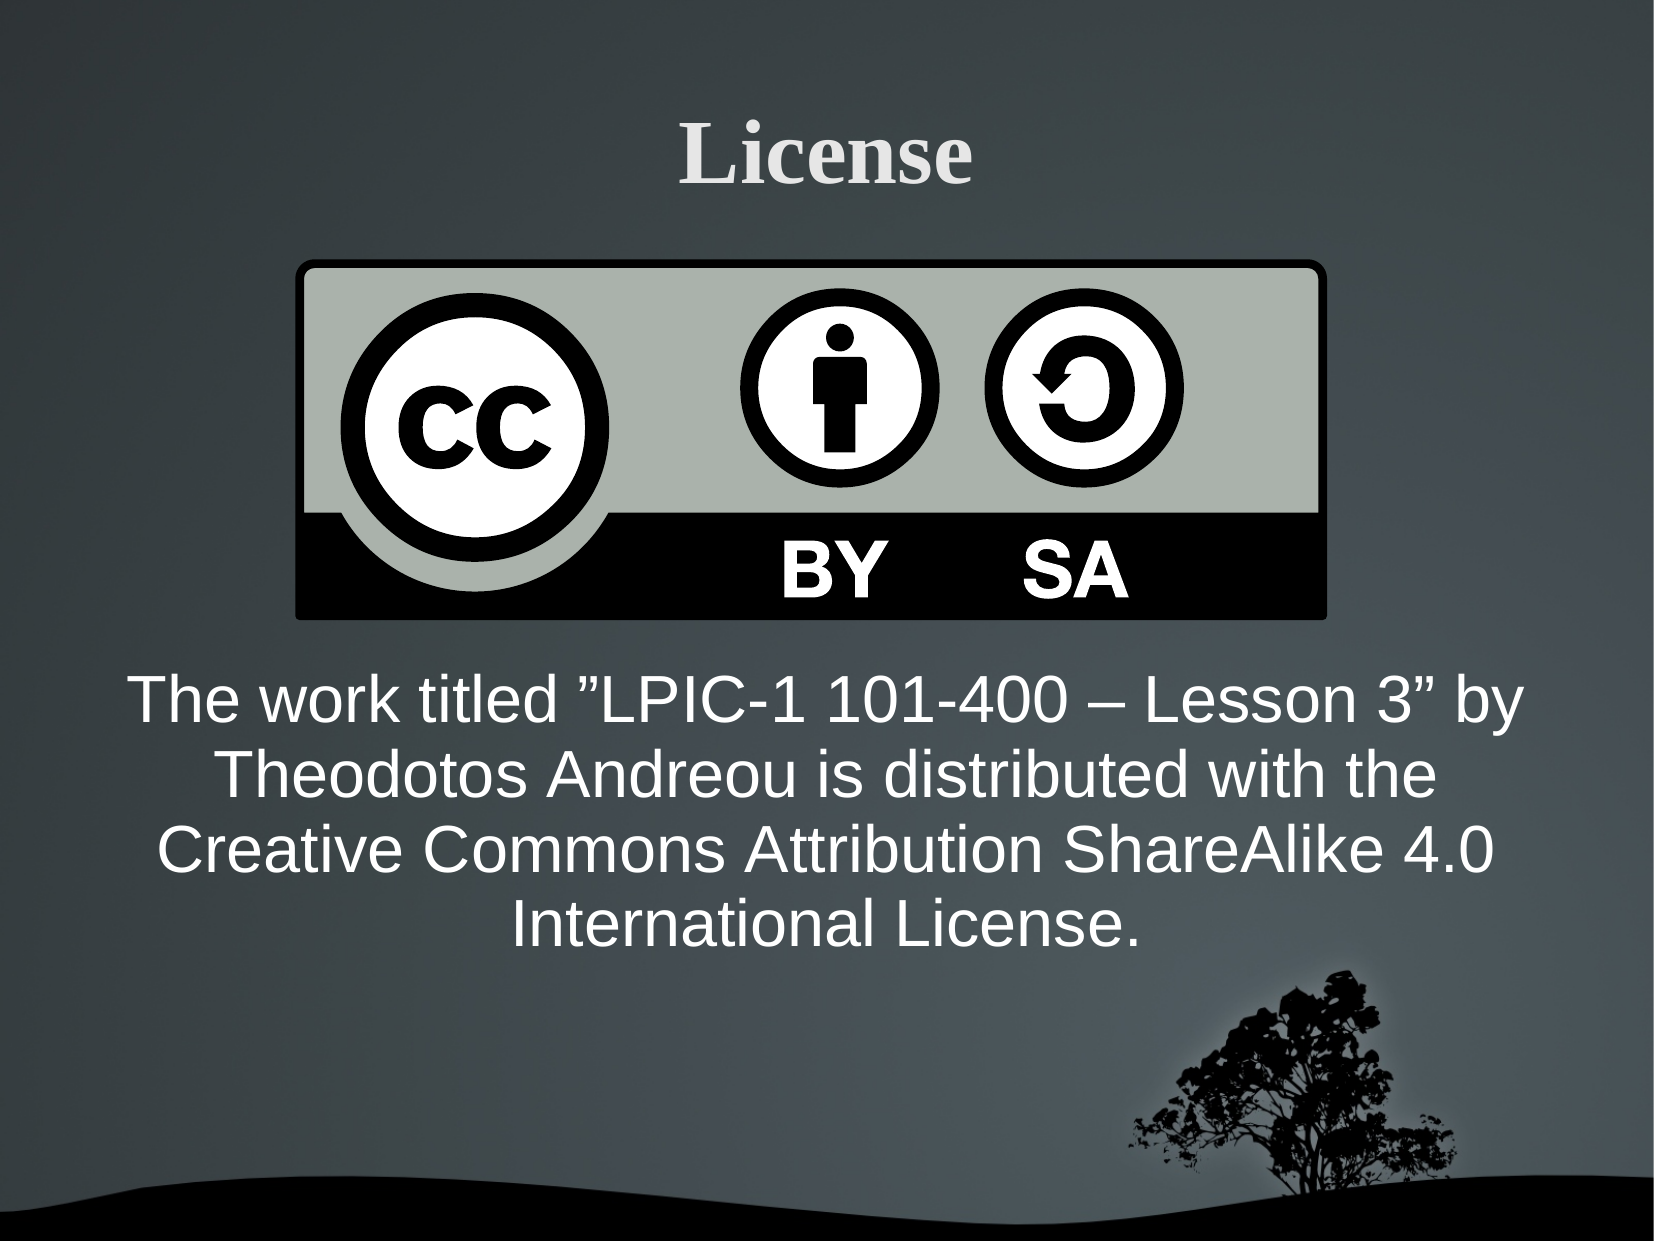

# License
The work titled ”LPIC-1 101-400 – Lesson 3” by Theodotos Andreou is distributed with the Creative Commons Attribution ShareAlike 4.0 International License.